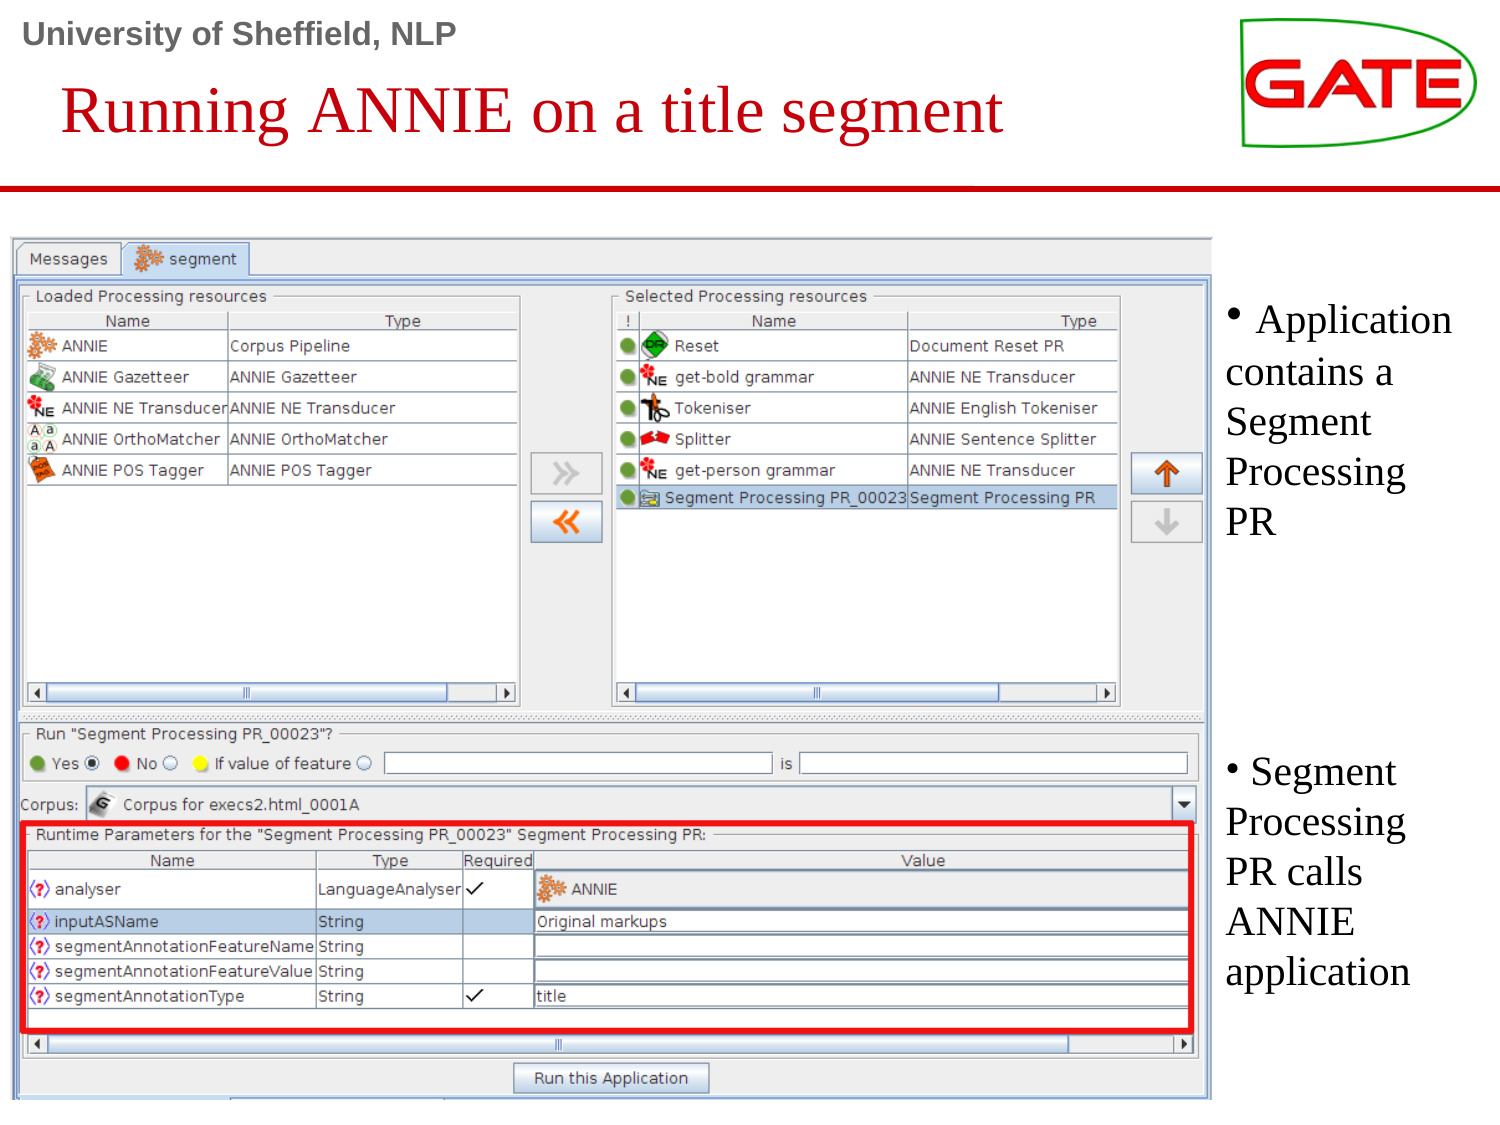

# Running ANNIE on a title segment
 Application contains a Segment Processing PR
 Segment Processing PR calls ANNIE application